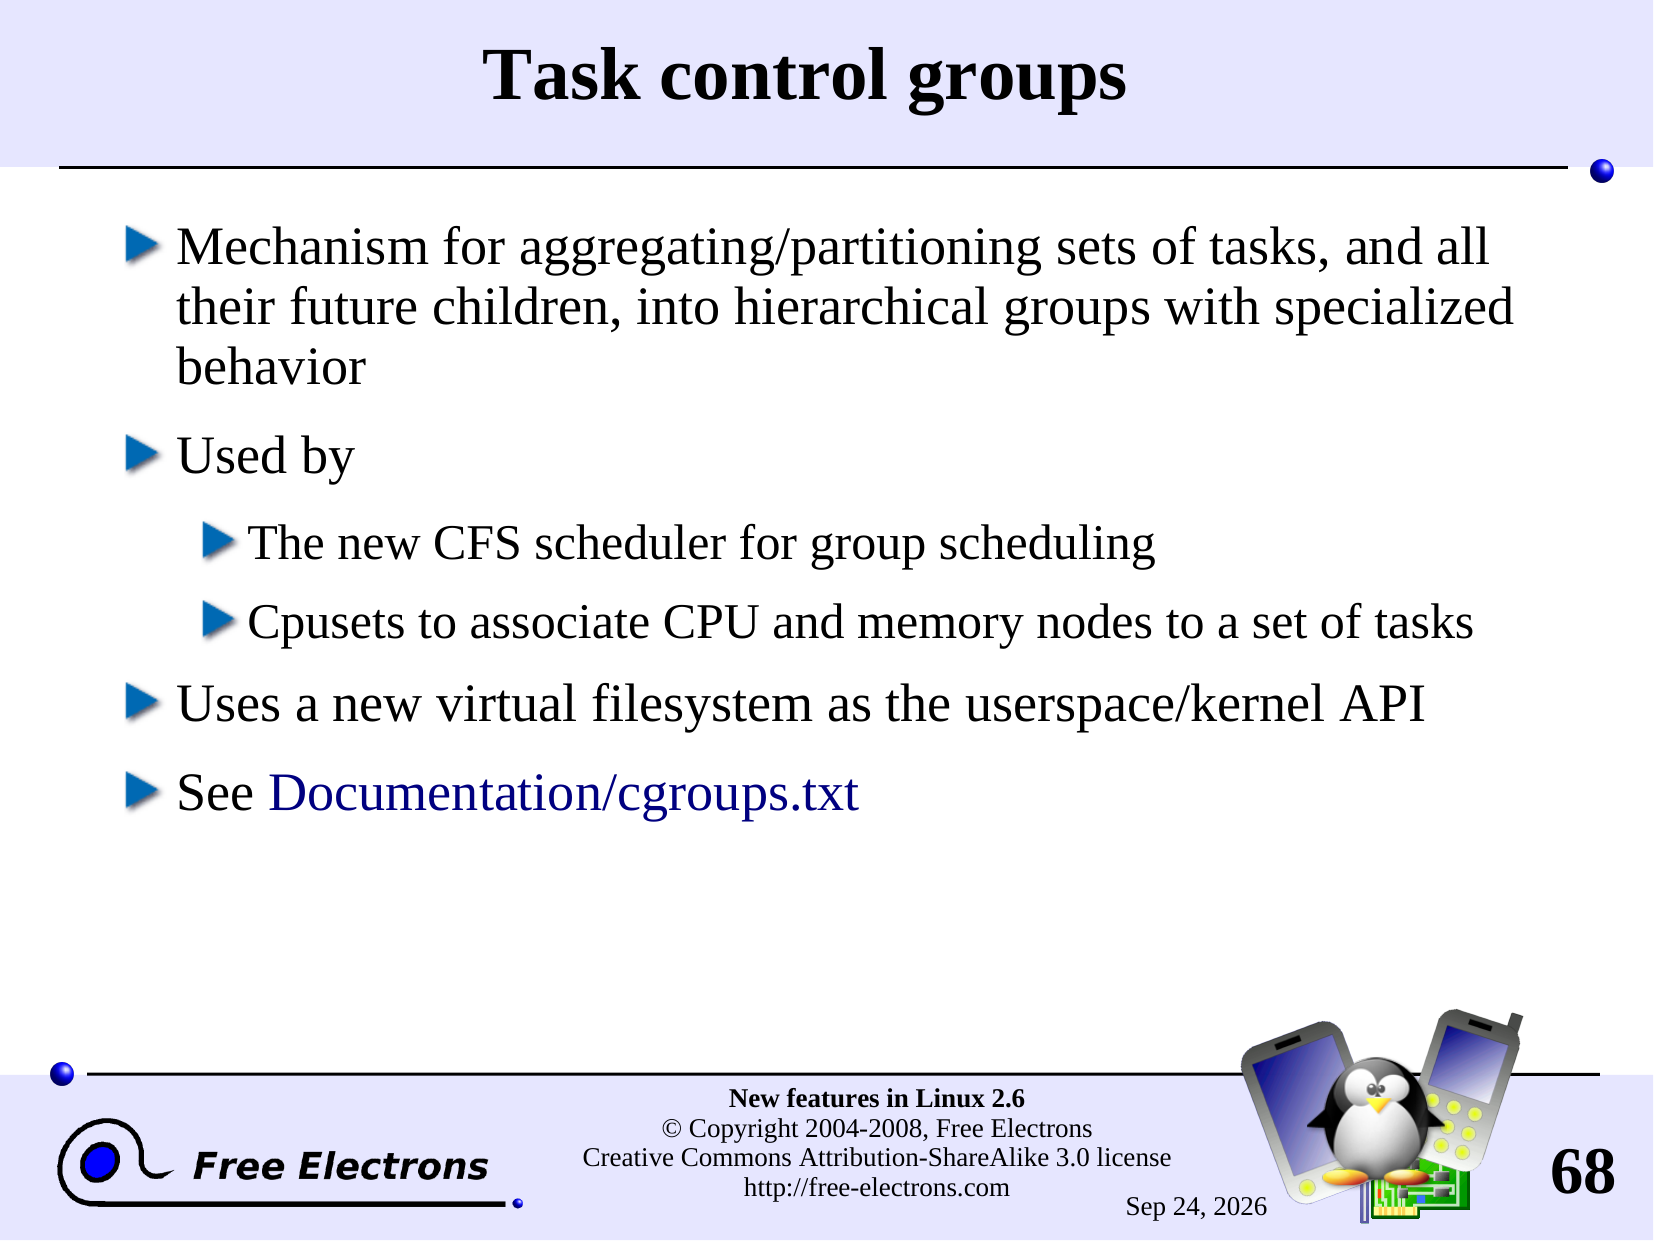

# Task control groups
Mechanism for aggregating/partitioning sets of tasks, and all their future children, into hierarchical groups with specialized behavior
Used by
The new CFS scheduler for group scheduling
Cpusets to associate CPU and memory nodes to a set of tasks
Uses a new virtual filesystem as the userspace/kernel API
See Documentation/cgroups.txt